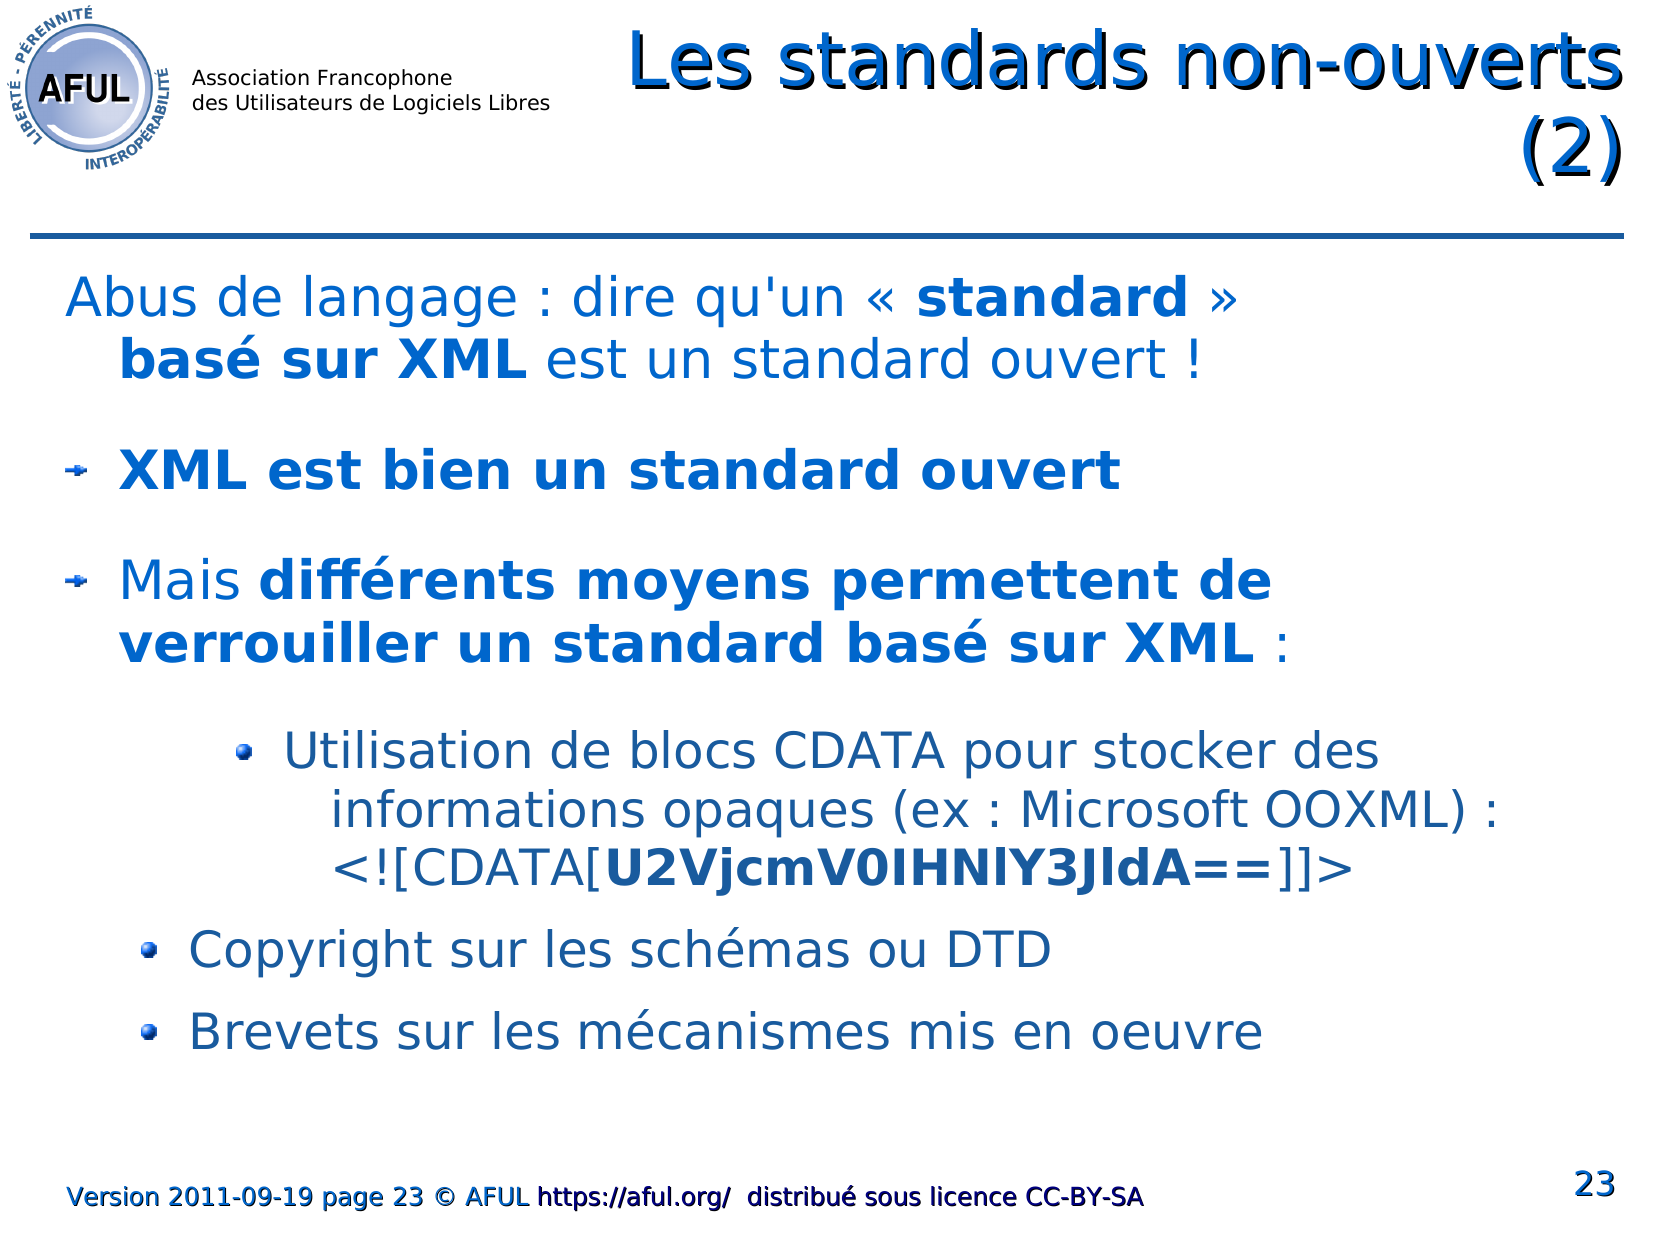

# Les standards non-ouverts (2)
Abus de langage : dire qu'un « standard »
basé sur XML est un standard ouvert !
XML est bien un standard ouvert
Mais différents moyens permettent de verrouiller un standard basé sur XML :
Utilisation de blocs CDATA pour stocker des informations opaques (ex : Microsoft OOXML) :
<![CDATA[U2VjcmV0IHNlY3JldA==]]>
Copyright sur les schémas ou DTD
Brevets sur les mécanismes mis en oeuvre